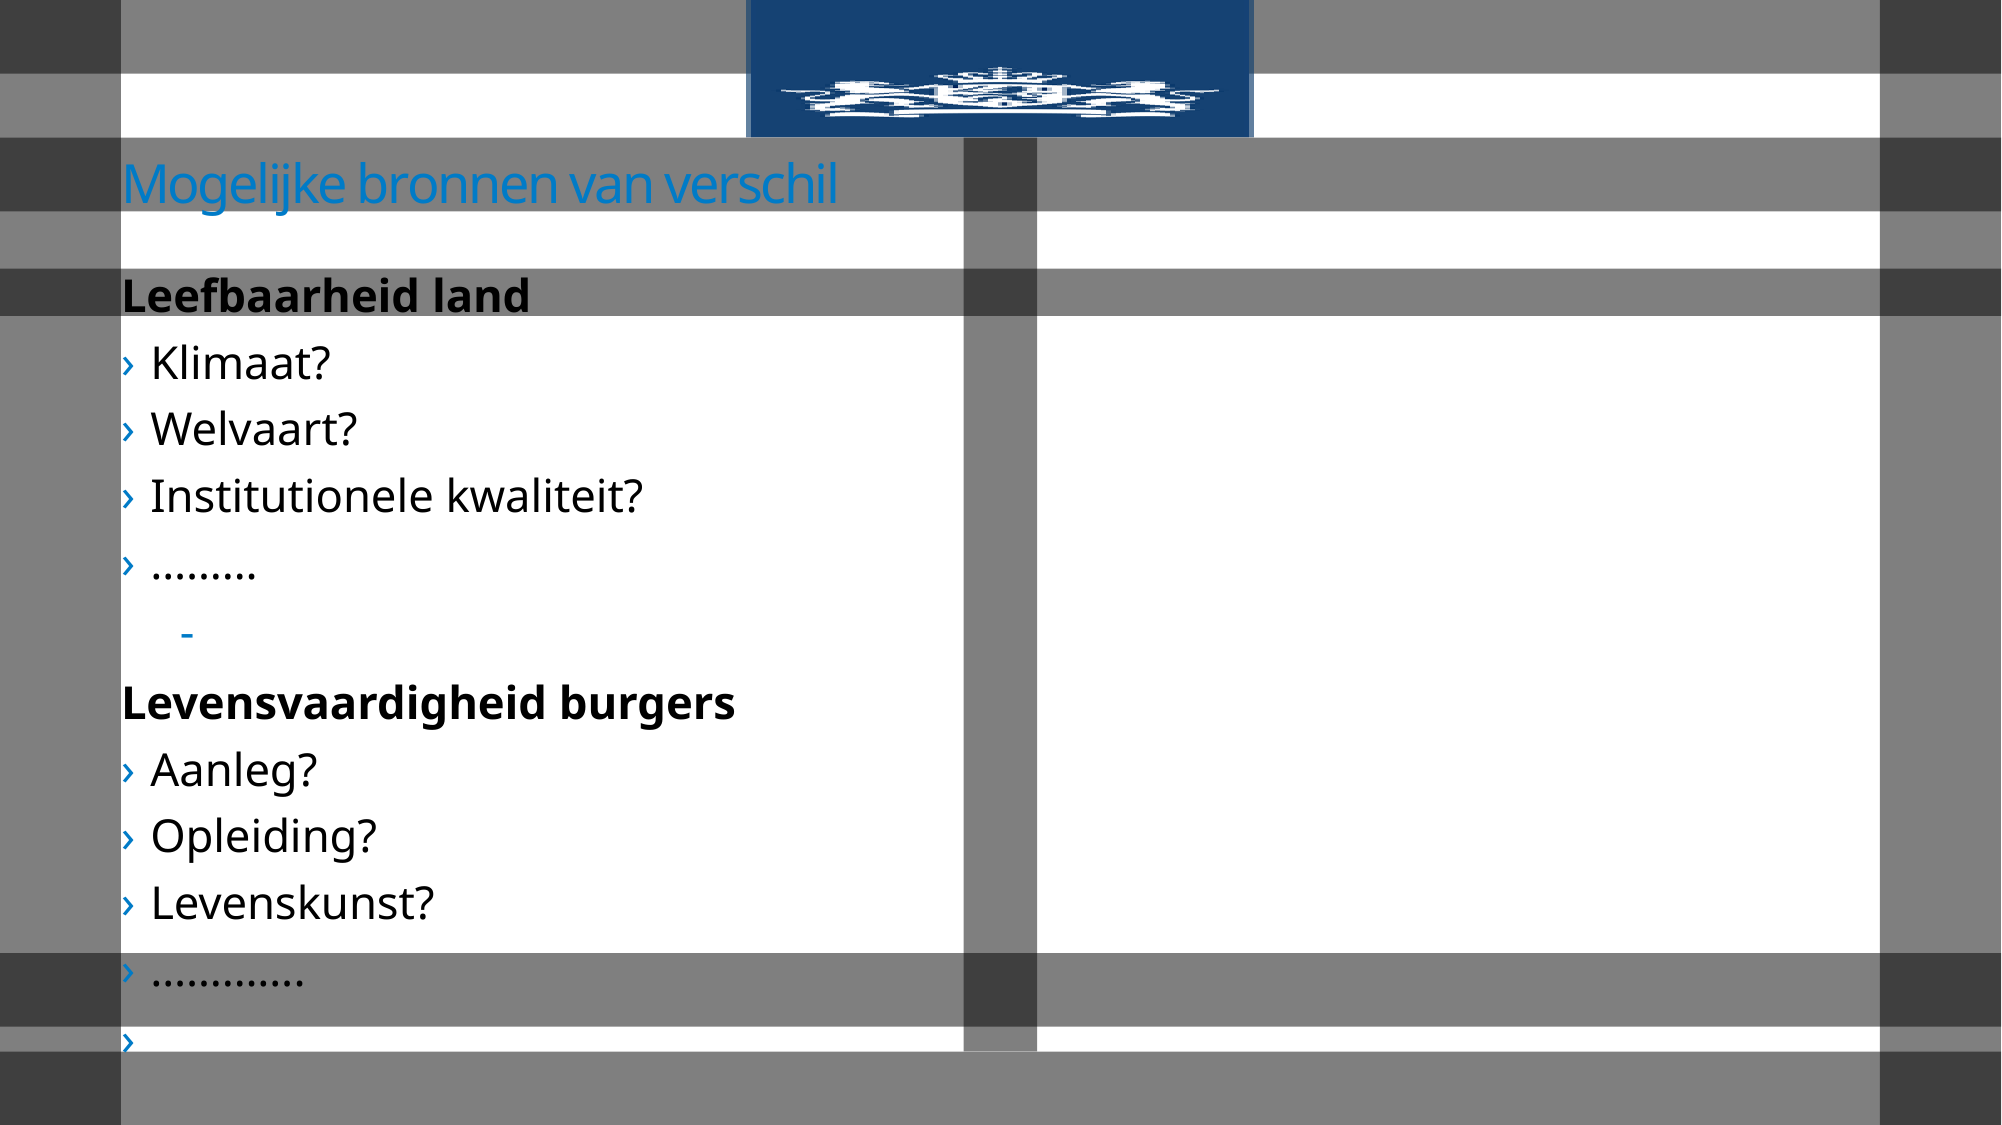

# Mogelijke bronnen van verschil
Leefbaarheid land
Klimaat?
Welvaart?
Institutionele kwaliteit?
………
Levensvaardigheid burgers
Aanleg?
Opleiding?
Levenskunst?
………….